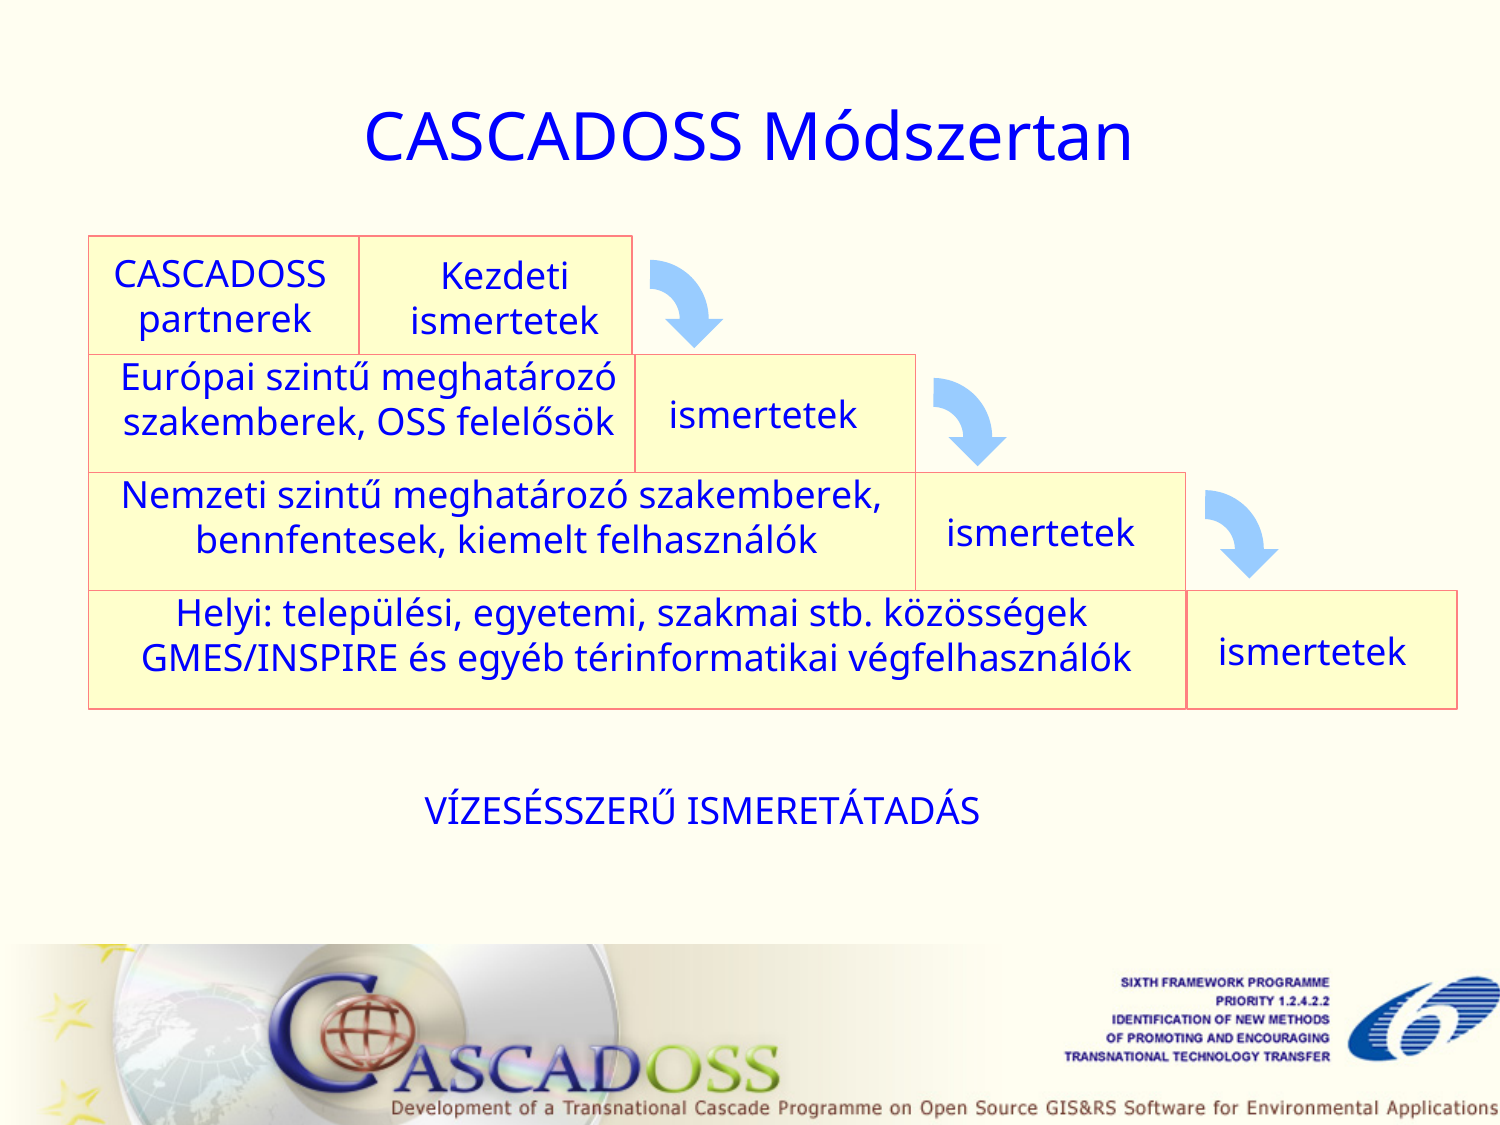

# CASCADOSS Módszertan
CASCADOSS
partnerek
Kezdeti
ismertetek
Európai szintű meghatározó
szakemberek, OSS felelősök
ismertetek
Nemzeti szintű meghatározó szakemberek,
 bennfentesek, kiemelt felhasználók
ismertetek
Helyi: települési, egyetemi, szakmai stb. közösségek
GMES/INSPIRE és egyéb térinformatikai végfelhasználók
ismertetek
VÍZESÉSSZERŰ ISMERETÁTADÁS